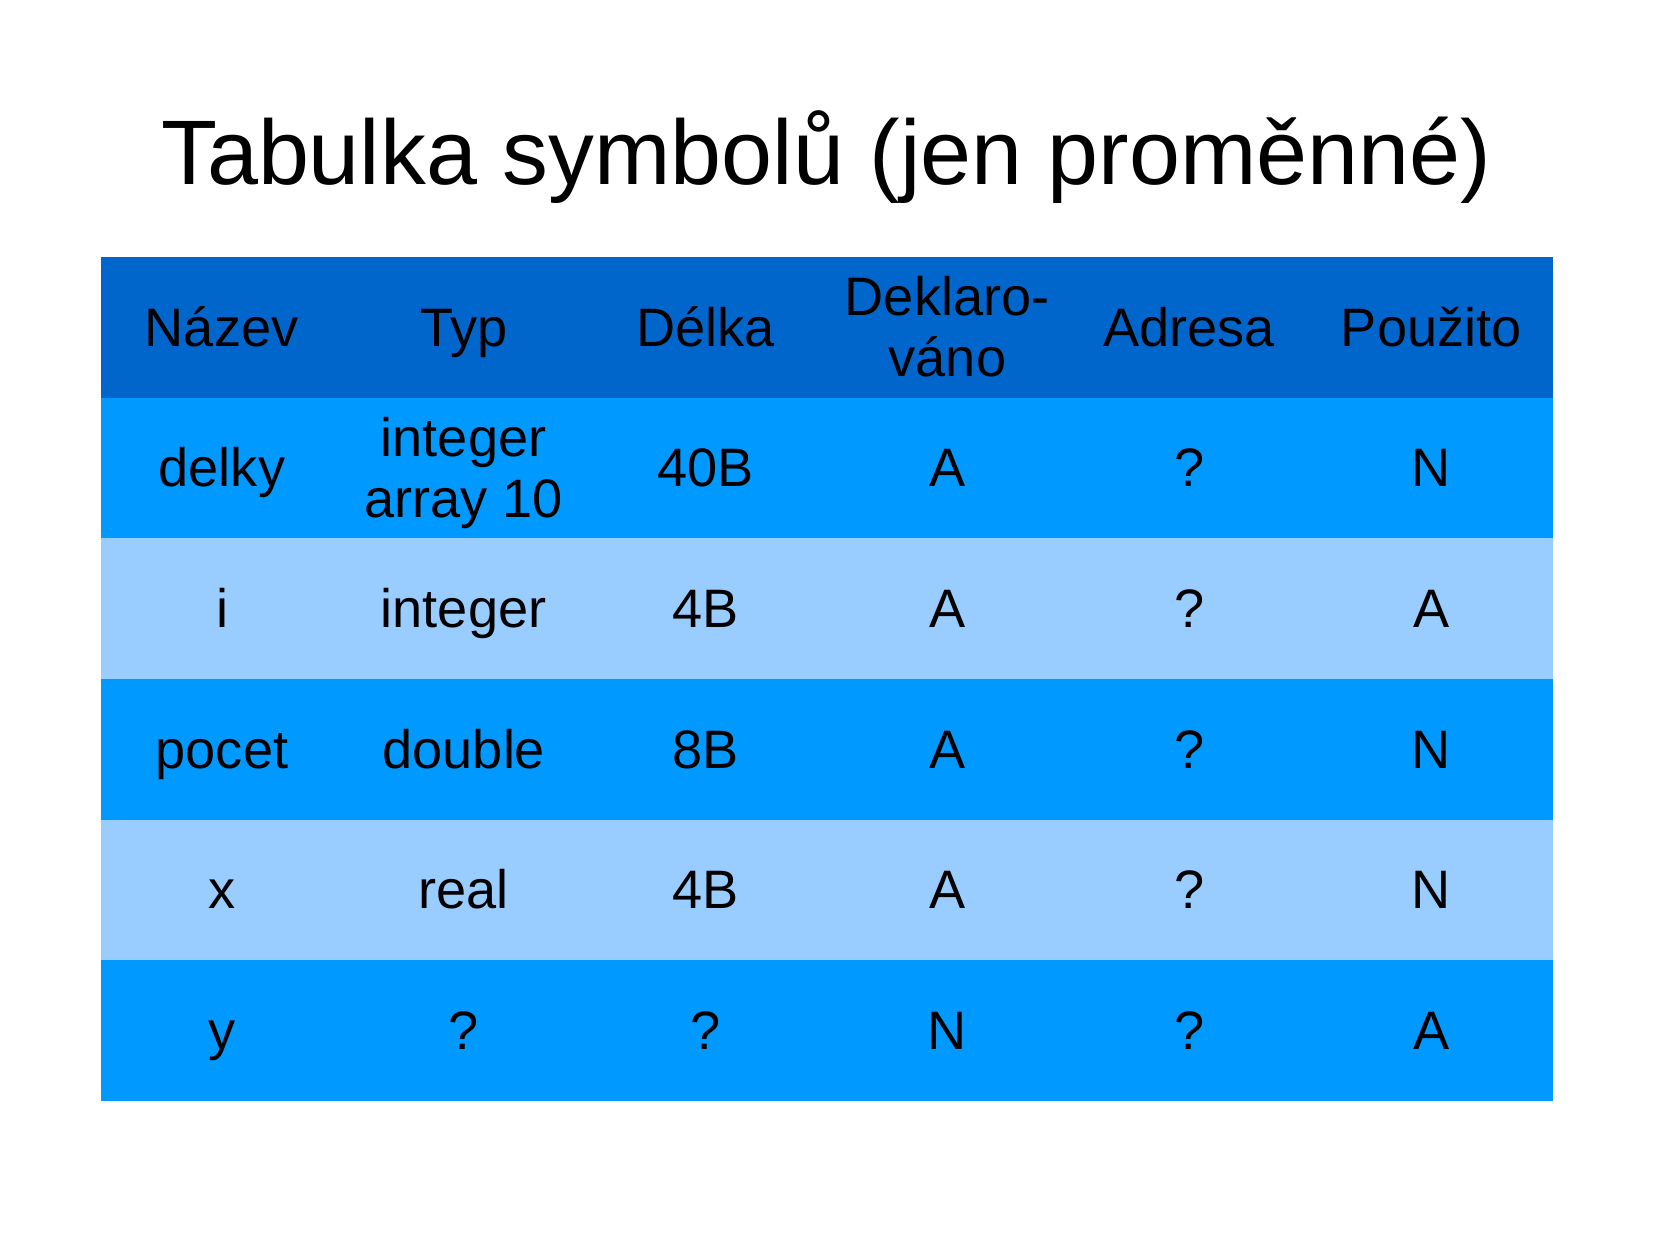

# Tabulka symbolů (jen proměnné)
| Název | Typ | Délka | Deklaro-váno | Adresa | Použito |
| --- | --- | --- | --- | --- | --- |
| delky | integer array 10 | 40B | A | ? | N |
| i | integer | 4B | A | ? | A |
| pocet | double | 8B | A | ? | N |
| x | real | 4B | A | ? | N |
| y | ? | ? | N | ? | A |